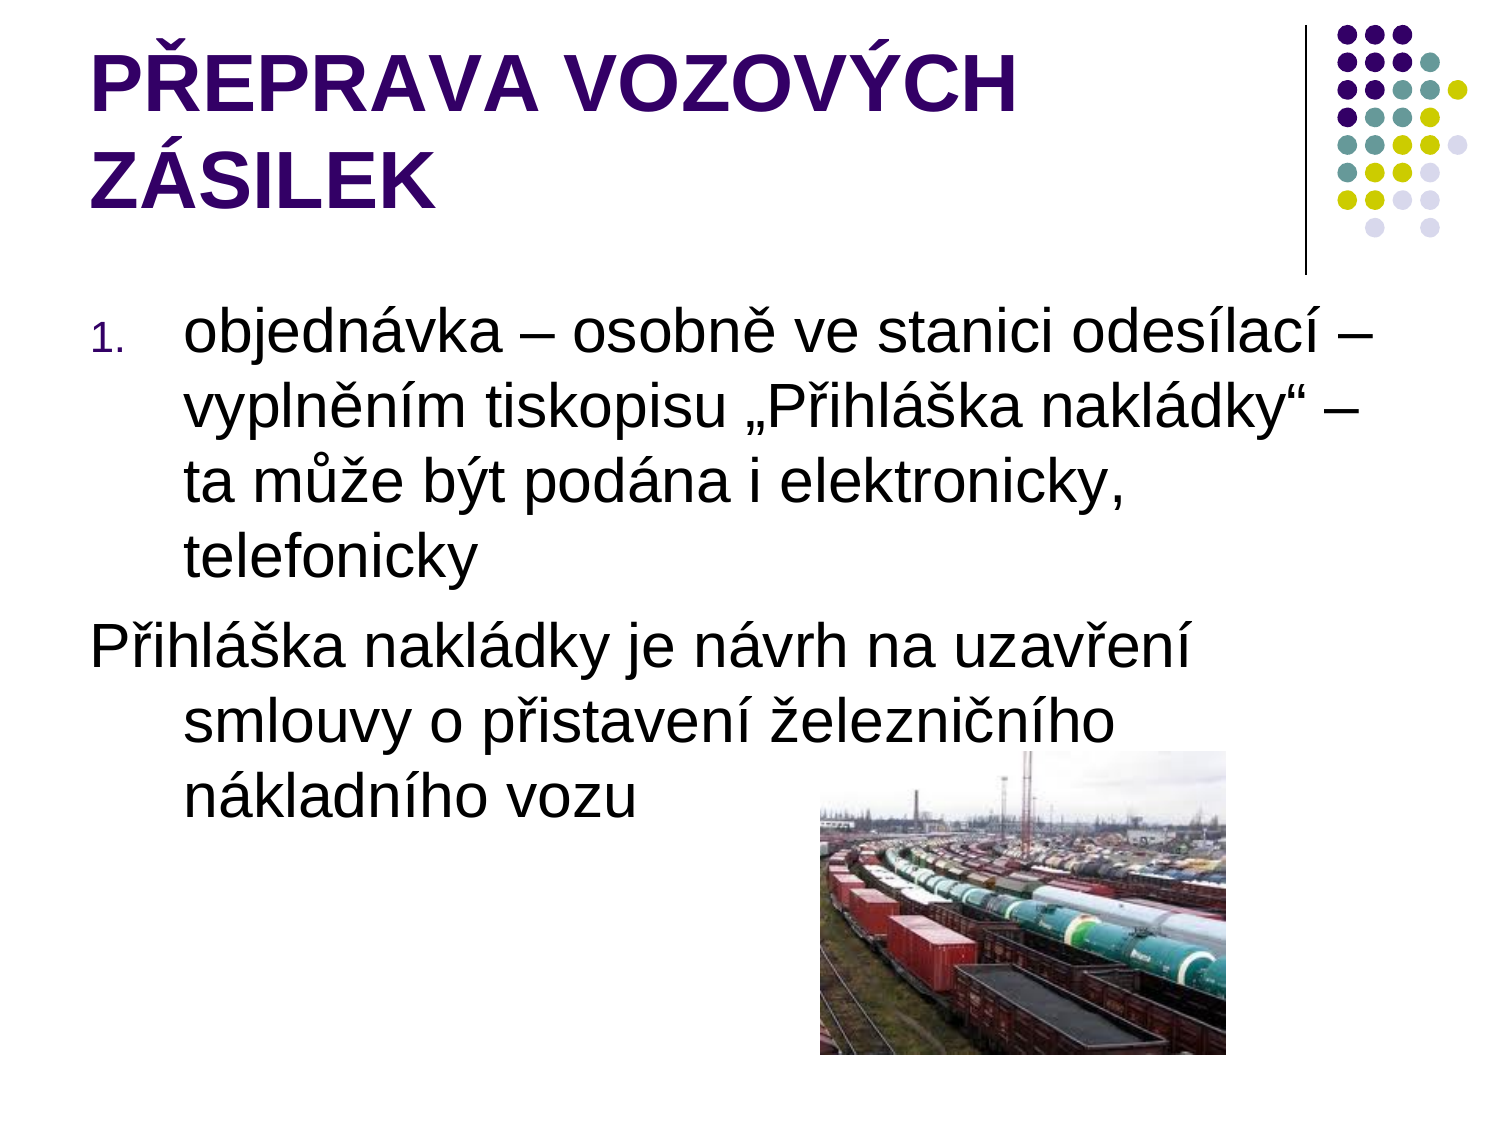

# PŘEPRAVA VOZOVÝCH ZÁSILEK
objednávka – osobně ve stanici odesílací – vyplněním tiskopisu „Přihláška nakládky“ – ta může být podána i elektronicky, telefonicky
Přihláška nakládky je návrh na uzavření smlouvy o přistavení železničního nákladního vozu